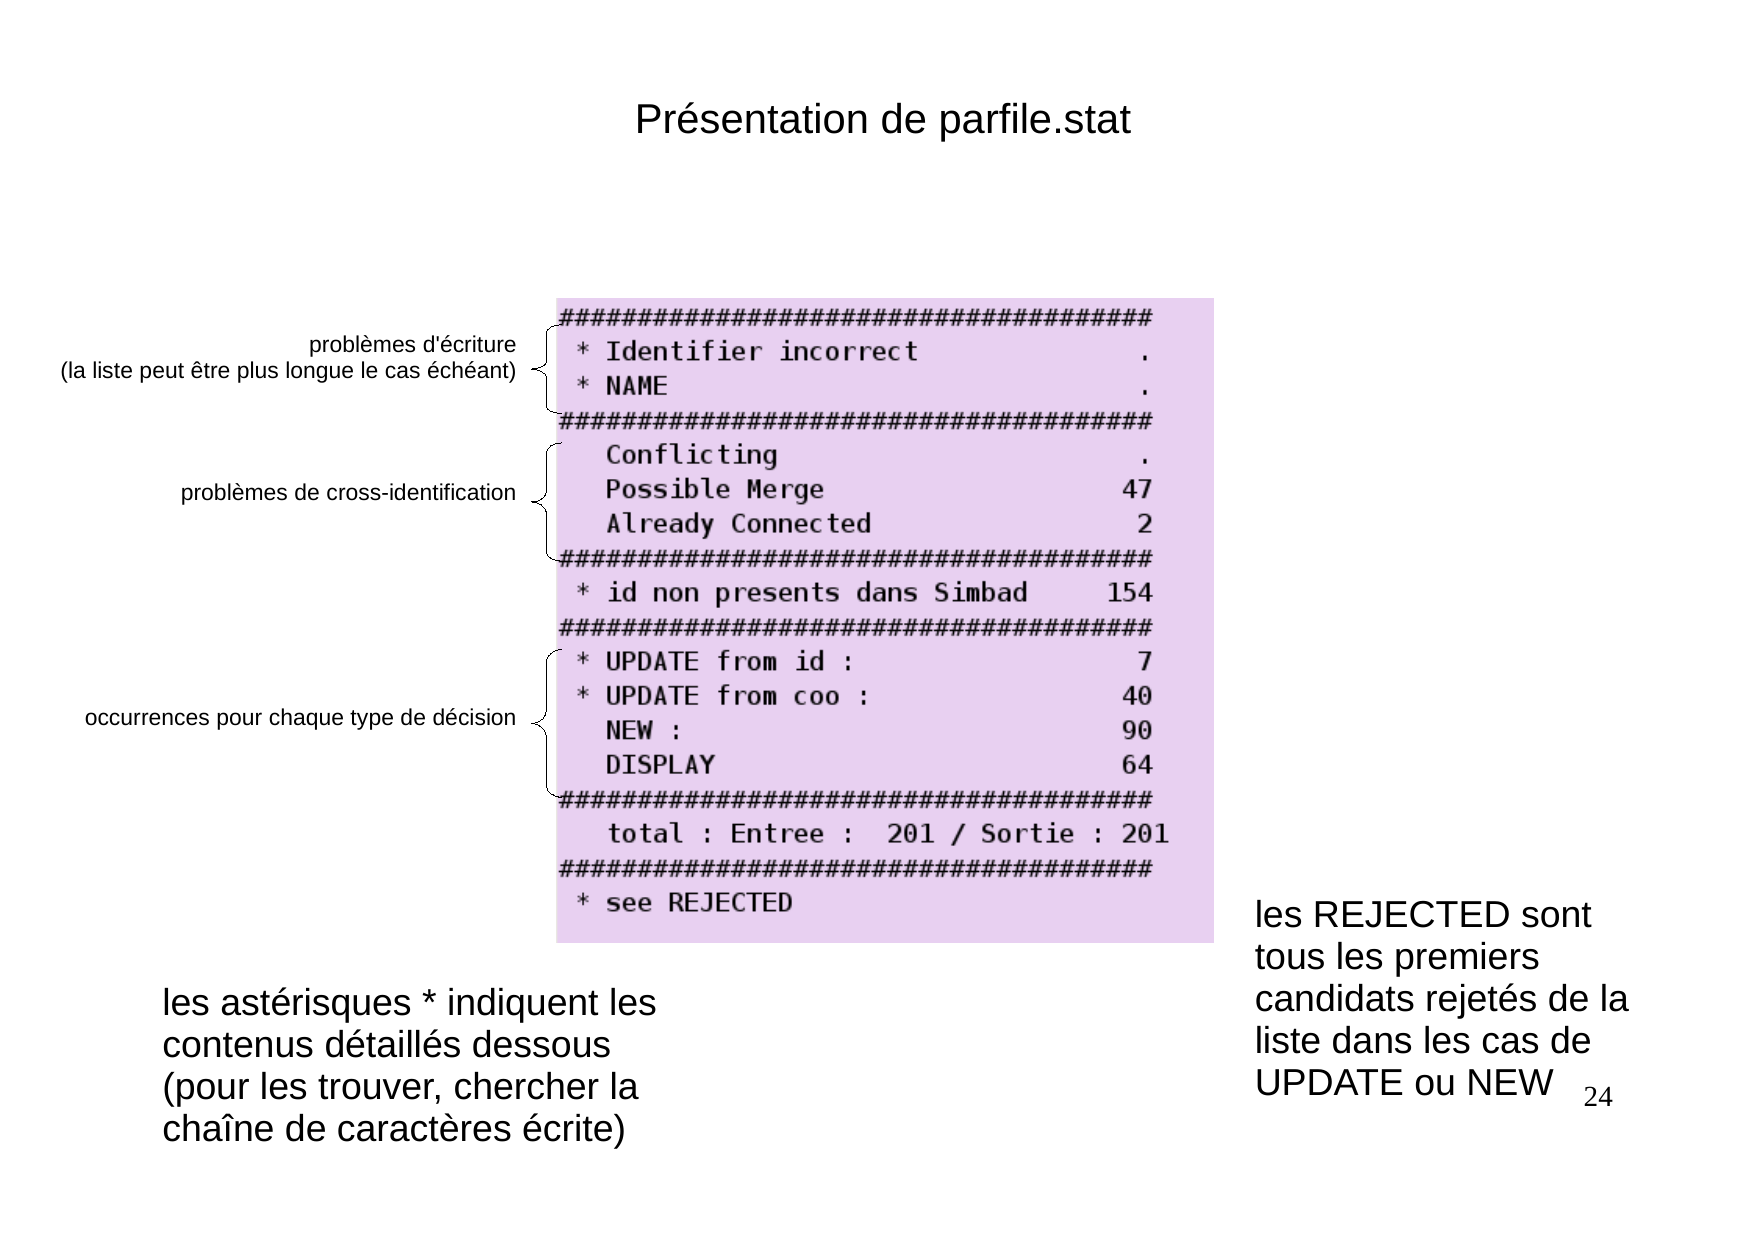

Présentation de parfile.stat
problèmes d'écriture
(la liste peut être plus longue le cas échéant)
problèmes de cross-identification
occurrences pour chaque type de décision
les REJECTED sont tous les premiers candidats rejetés de la liste dans les cas de UPDATE ou NEW
les astérisques * indiquent les contenus détaillés dessous (pour les trouver, chercher la chaîne de caractères écrite)
24